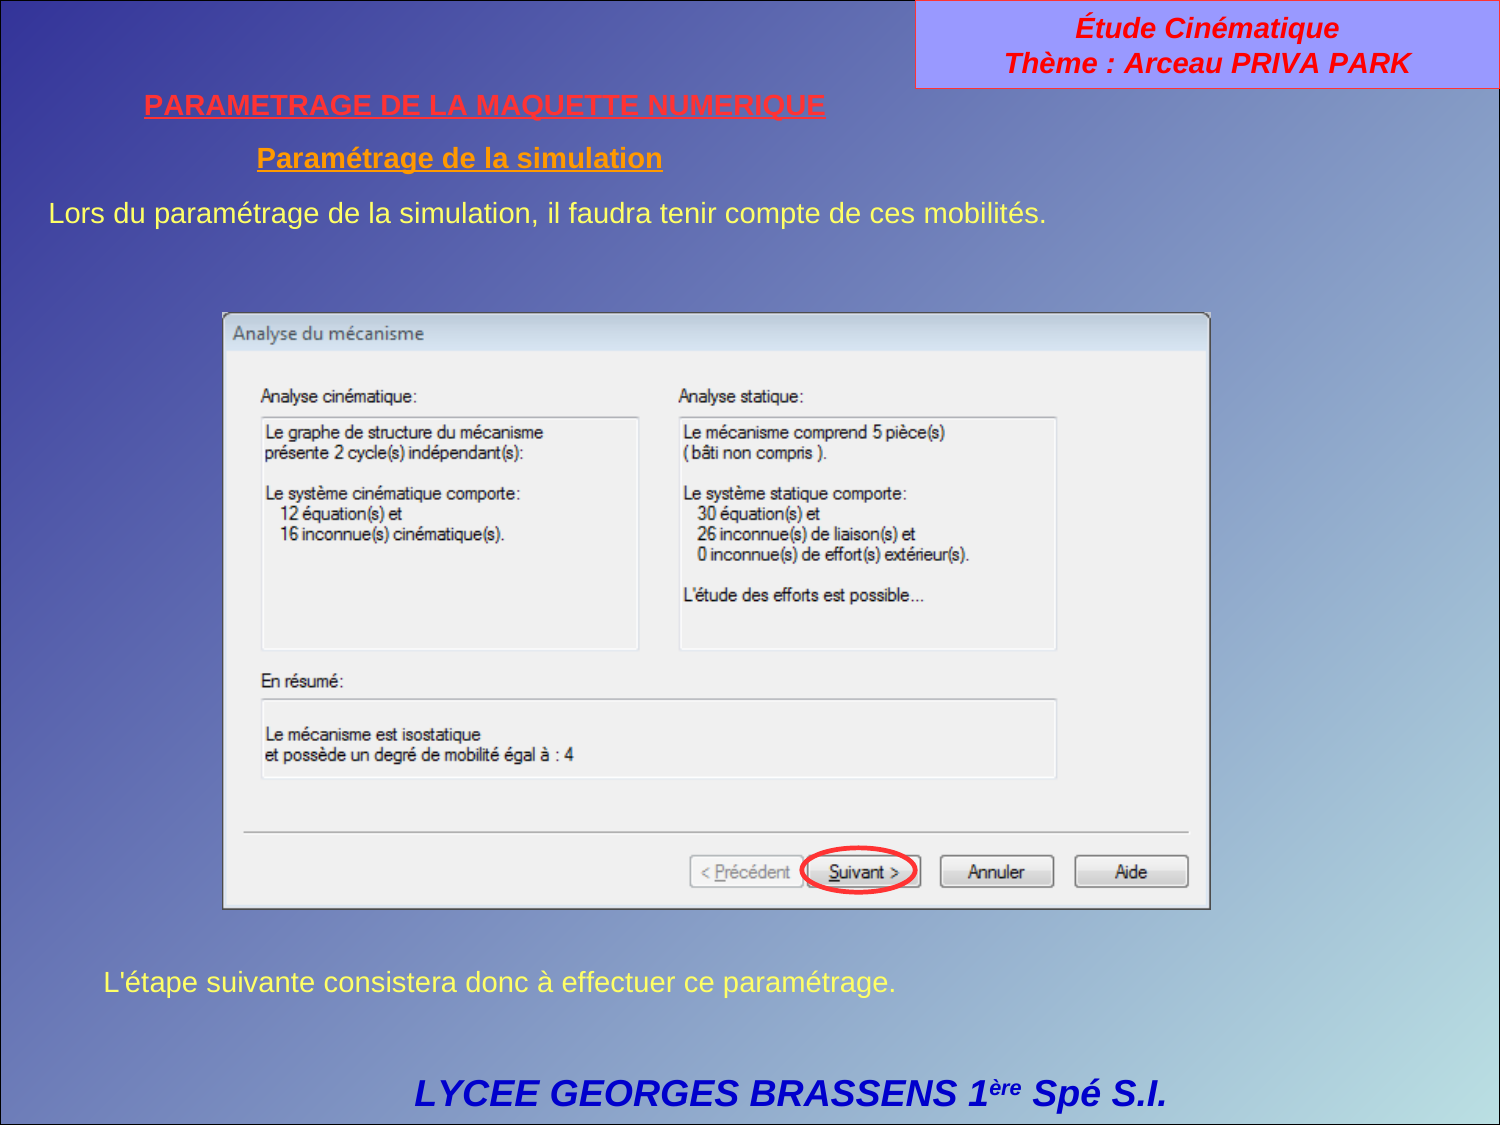

PARAMETRAGE DE LA MAQUETTE NUMERIQUE
Paramétrage de la simulation
Lors du paramétrage de la simulation, il faudra tenir compte de ces mobilités.
L'étape suivante consistera donc à effectuer ce paramétrage.